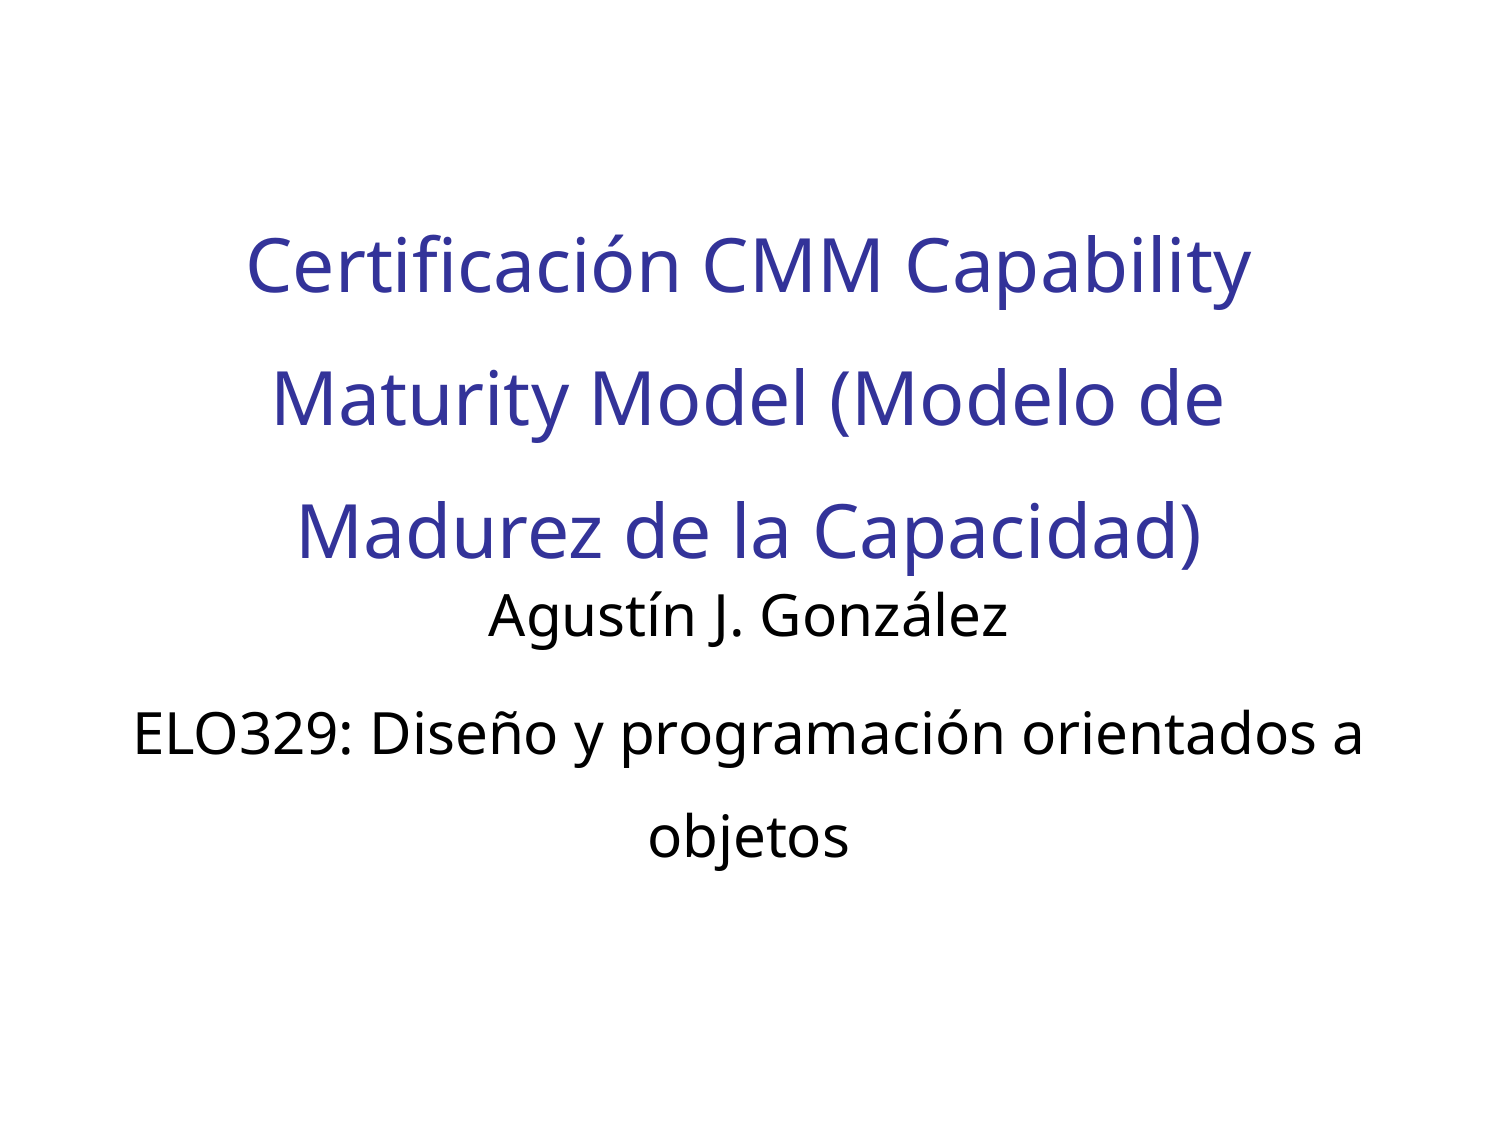

# Certificación CMM Capability Maturity Model (Modelo de Madurez de la Capacidad)
Agustín J. González
ELO329: Diseño y programación orientados a objetos